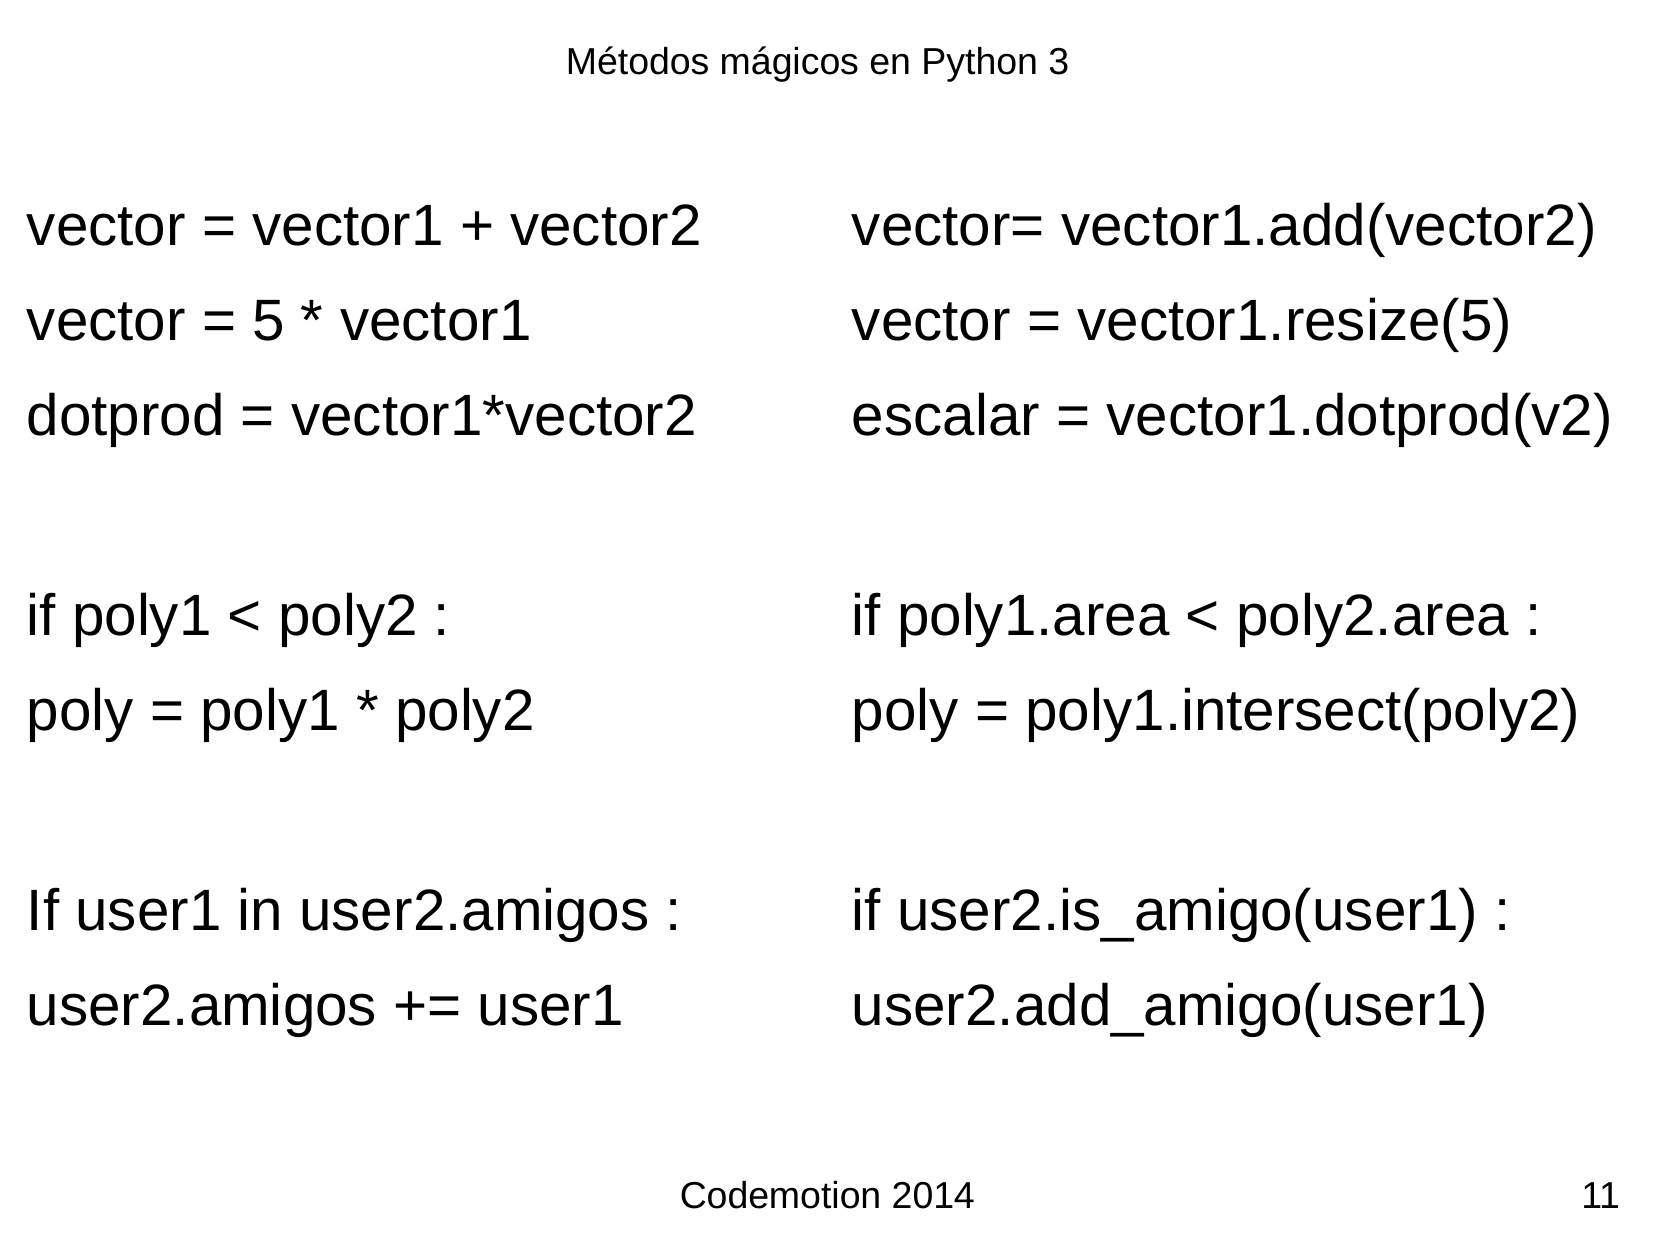

# vector = vector1 + vector2		vector= vector1.add(vector2)
vector = 5 * vector1					vector = vector1.resize(5)
dotprod = vector1*vector2			escalar = vector1.dotprod(v2)
if poly1 < poly2 :						if poly1.area < poly2.area :
poly = poly1 * poly2					poly = poly1.intersect(poly2)
If user1 in user2.amigos :			if user2.is_amigo(user1) :
user2.amigos += user1				user2.add_amigo(user1)
Métodos mágicos en Python 3
Codemotion 2014
11